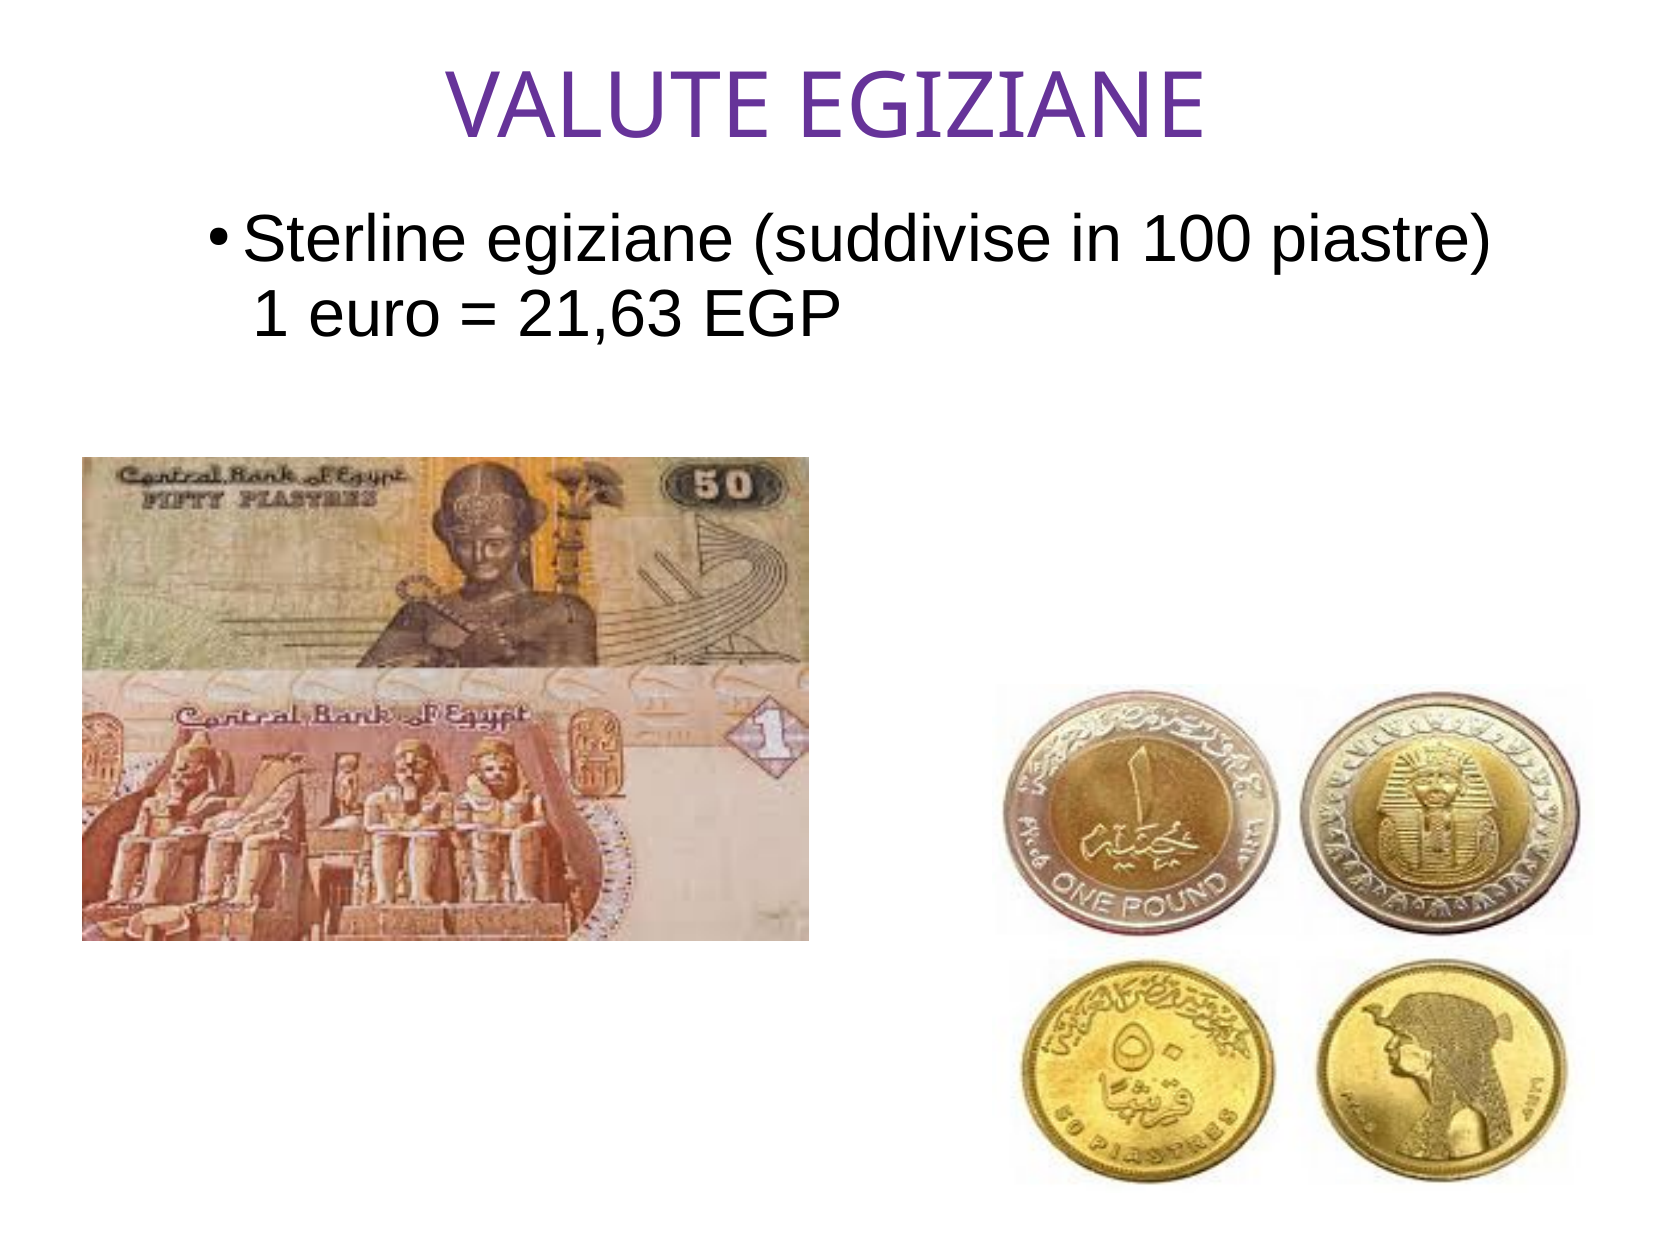

Sterline egiziane (suddivise in 100 piastre)
 1 euro = 21,63 EGP
# VALUTE EGIZIANE